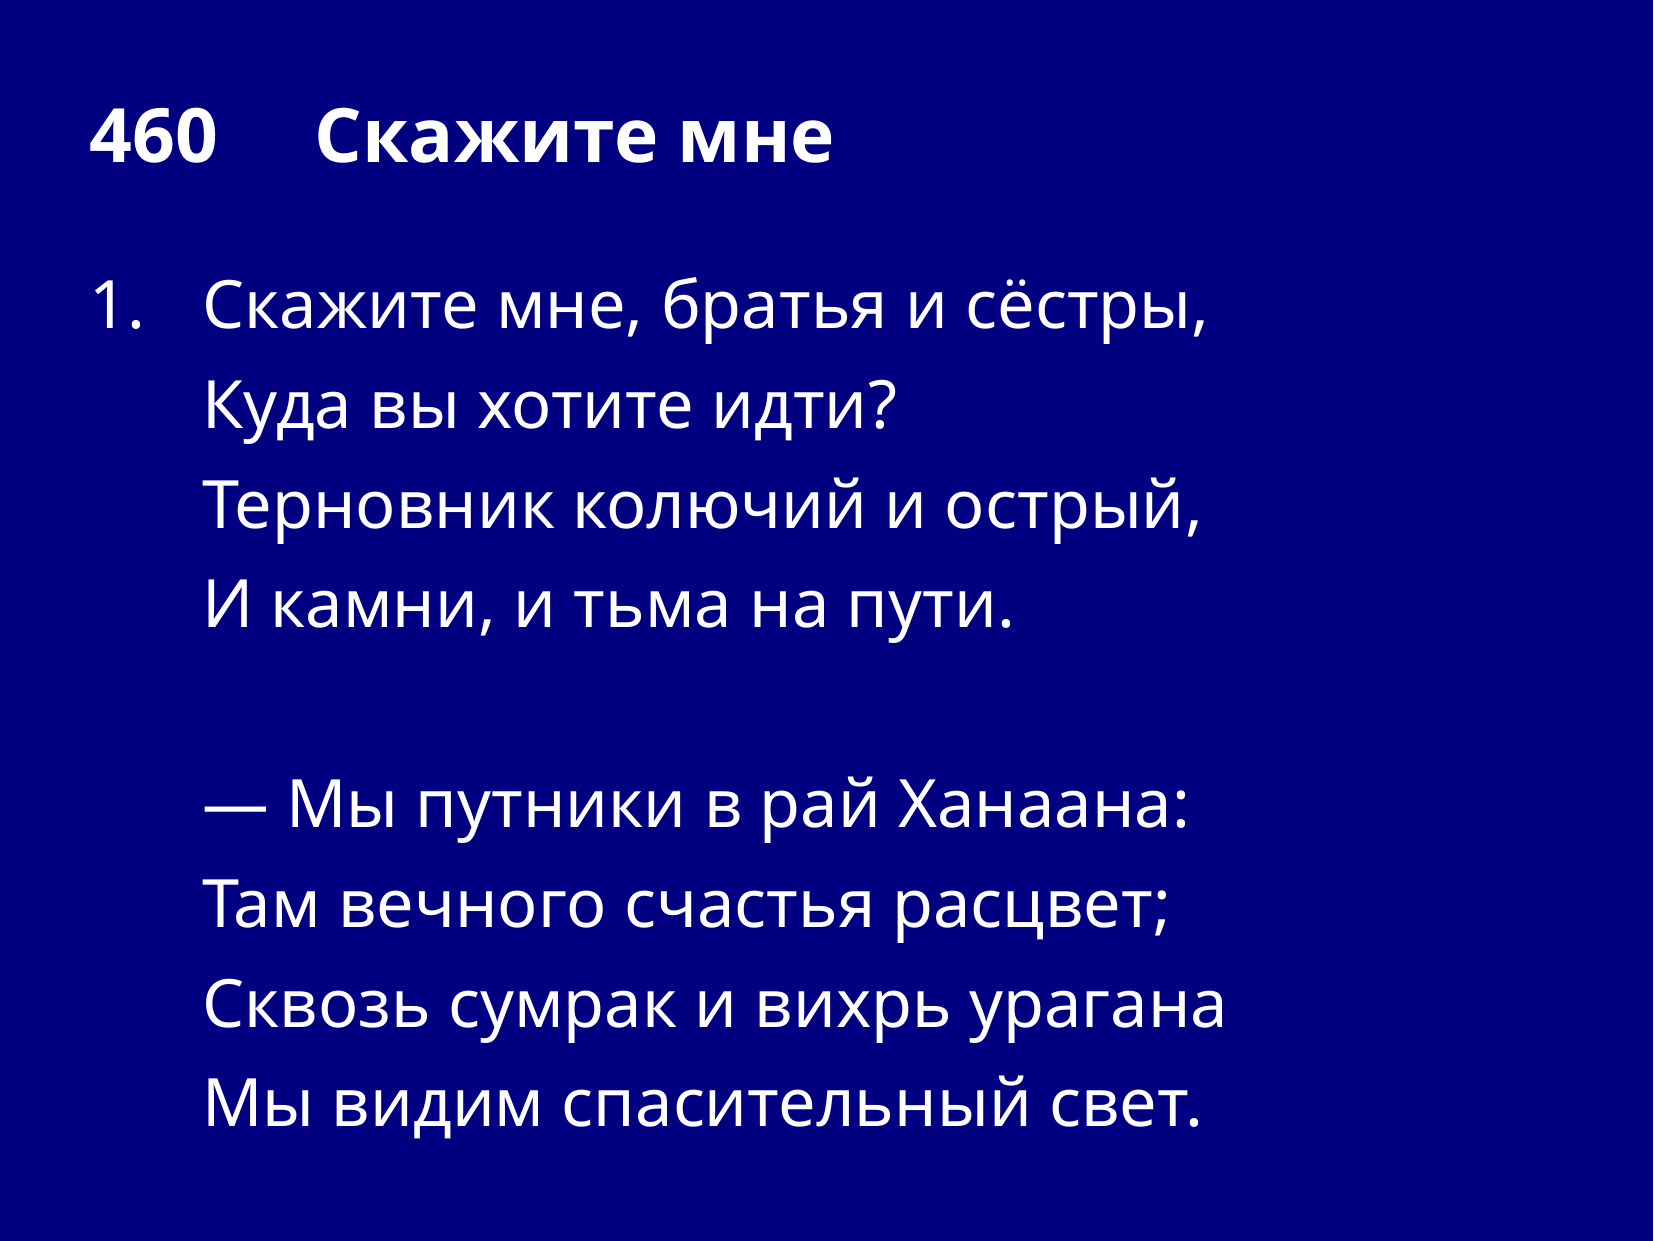

460	Скажите мне
1.	Скажите мне, братья и сёстры,
	Куда вы хотите идти?
	Терновник колючий и острый,
	И камни, и тьма на пути.
	— Мы путники в рай Ханаана:
	Там вечного счастья расцвет;
	Сквозь сумрак и вихрь урагана
	Мы видим спасительный свет.